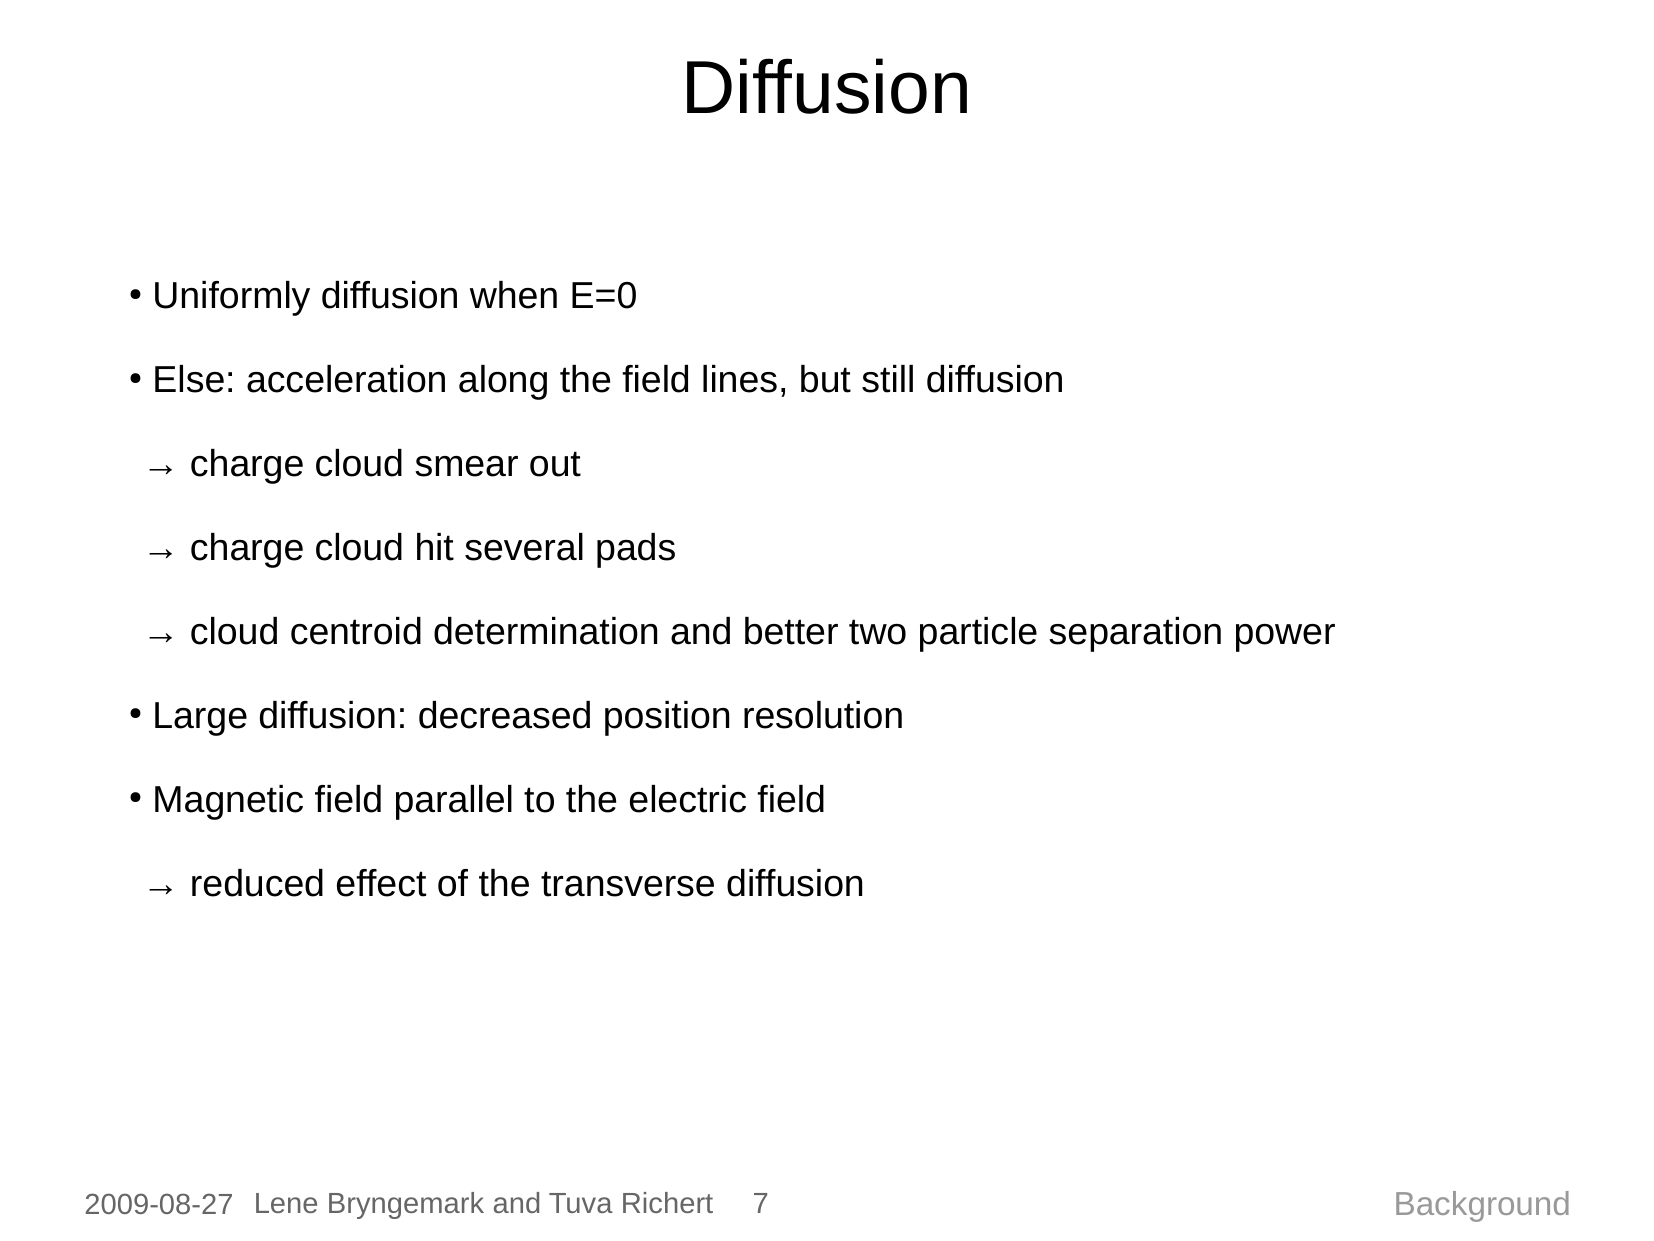

Diffusion
 Uniformly diffusion when E=0
 Else: acceleration along the field lines, but still diffusion
→ charge cloud smear out
→ charge cloud hit several pads
→ cloud centroid determination and better two particle separation power
 Large diffusion: decreased position resolution
 Magnetic field parallel to the electric field
→ reduced effect of the transverse diffusion
# Background
Lene Bryngemark and Tuva Richert
7
2009-08-27